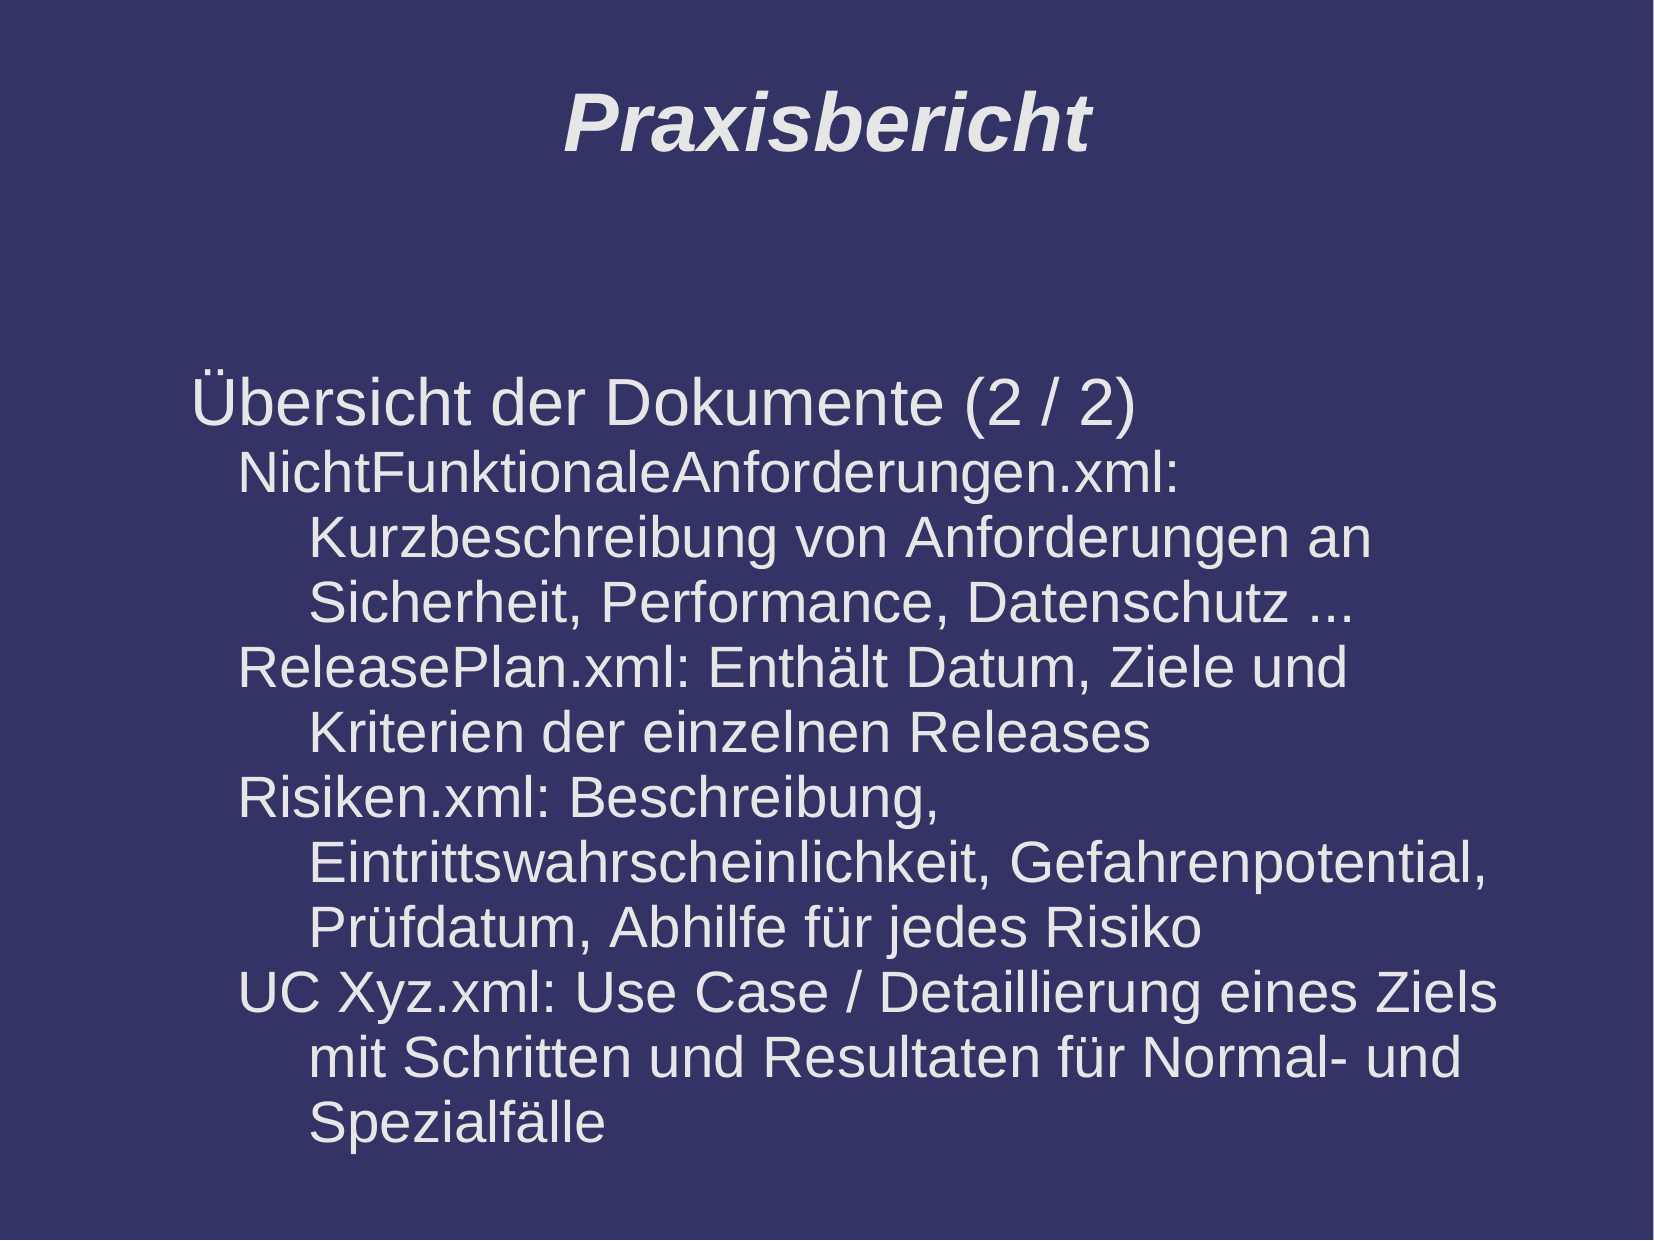

# Praxisbericht
Übersicht der Dokumente (2 / 2)
NichtFunktionaleAnforderungen.xml: Kurzbeschreibung von Anforderungen an Sicherheit, Performance, Datenschutz ...
ReleasePlan.xml: Enthält Datum, Ziele und Kriterien der einzelnen Releases
Risiken.xml: Beschreibung, Eintrittswahrscheinlichkeit, Gefahrenpotential, Prüfdatum, Abhilfe für jedes Risiko
UC Xyz.xml: Use Case / Detaillierung eines Ziels mit Schritten und Resultaten für Normal- und Spezialfälle